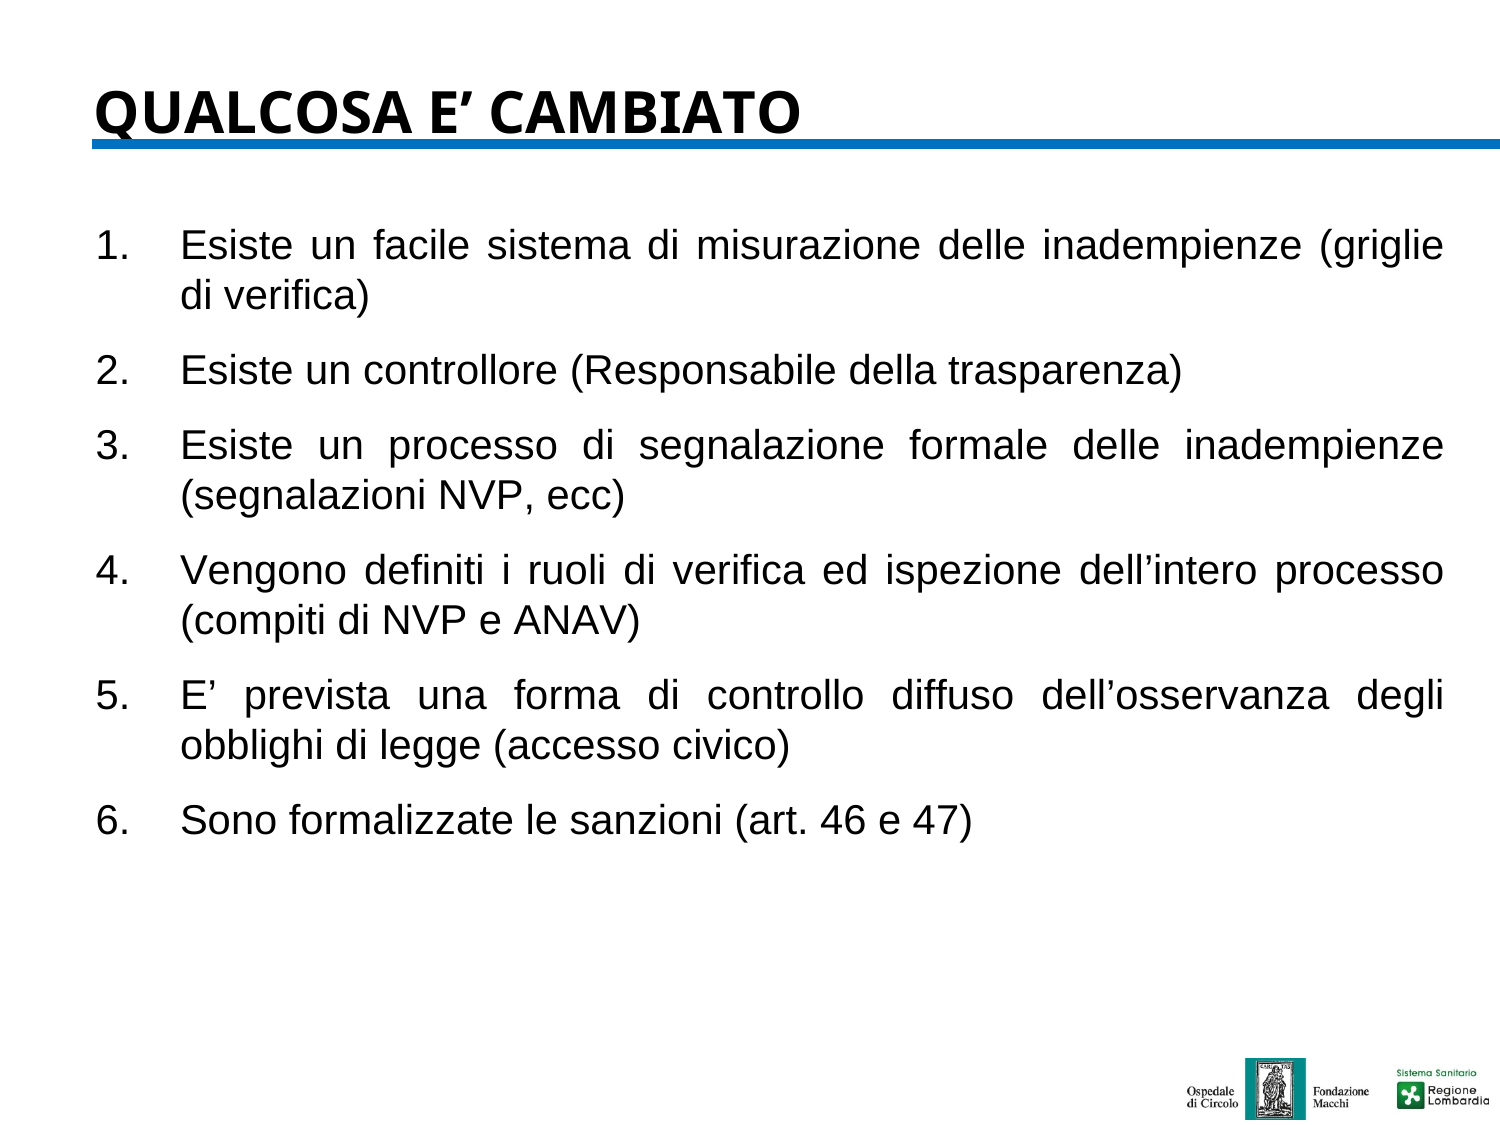

QUALCOSA E’ CAMBIATO
Esiste un facile sistema di misurazione delle inadempienze (griglie di verifica)
Esiste un controllore (Responsabile della trasparenza)
Esiste un processo di segnalazione formale delle inadempienze (segnalazioni NVP, ecc)
Vengono definiti i ruoli di verifica ed ispezione dell’intero processo (compiti di NVP e ANAV)
E’ prevista una forma di controllo diffuso dell’osservanza degli obblighi di legge (accesso civico)
Sono formalizzate le sanzioni (art. 46 e 47)